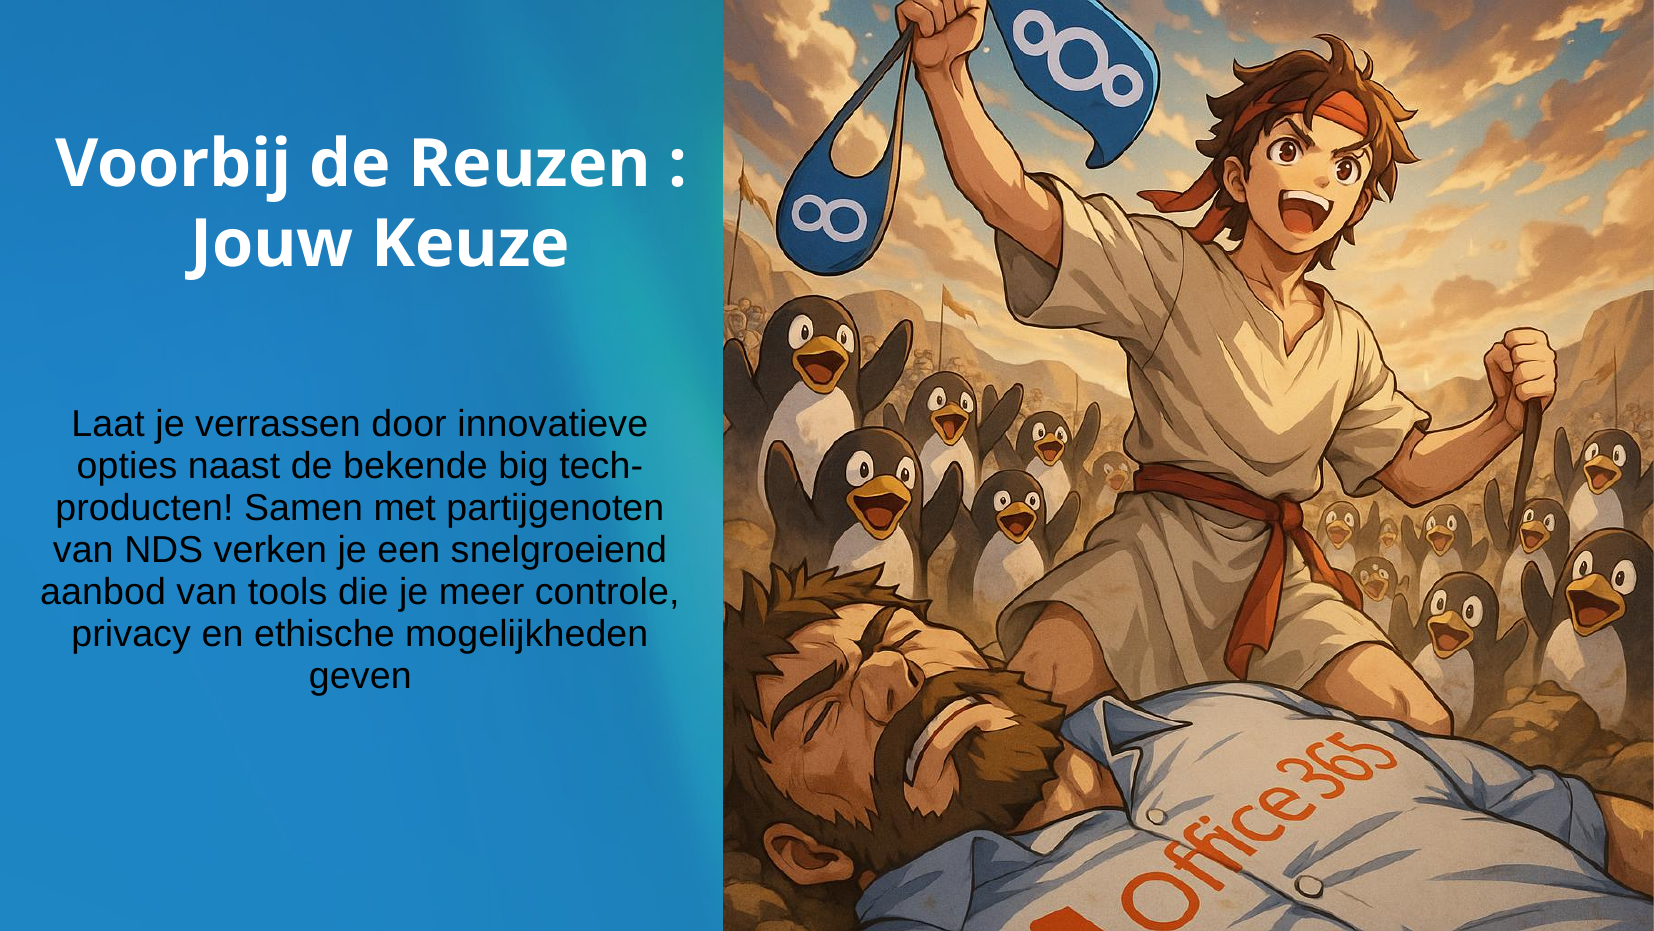

Voorbij de Reuzen :
Jouw Keuze
Laat je verrassen door innovatieve opties naast de bekende big tech-producten! Samen met partijgenoten van NDS verken je een snelgroeiend aanbod van tools die je meer controle, privacy en ethische mogelijkheden geven